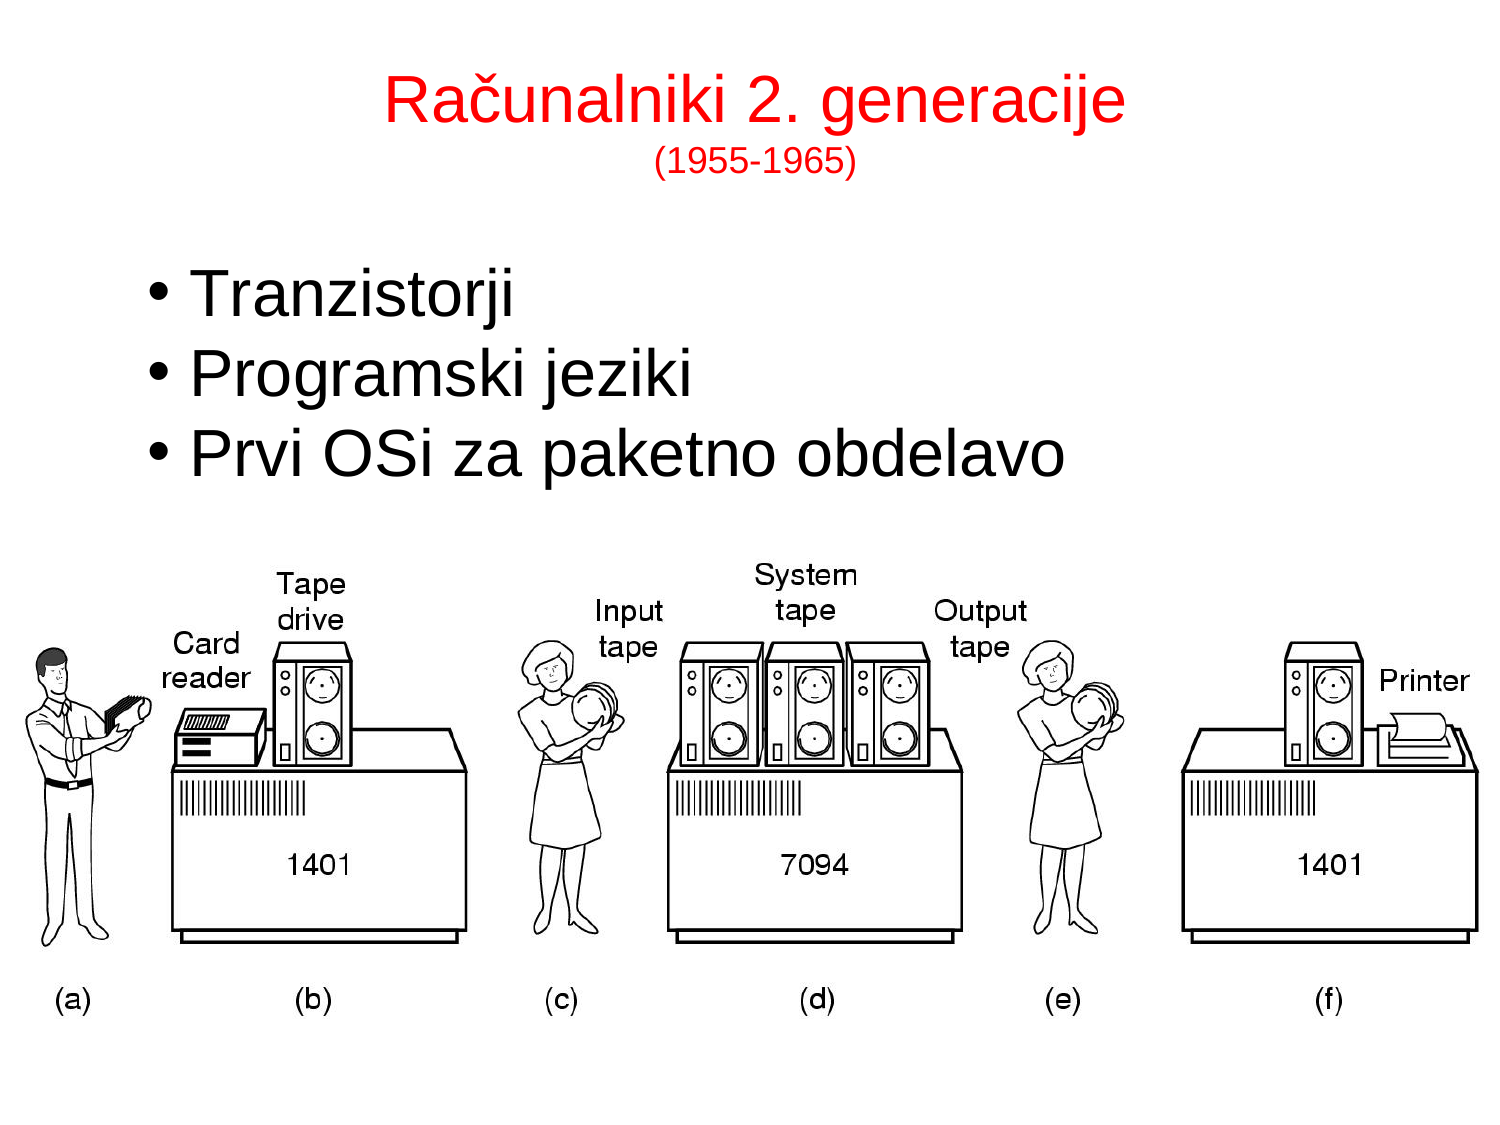

# Računalniki 2. generacije (1955-1965)
 Tranzistorji
 Programski jeziki
 Prvi OSi za paketno obdelavo